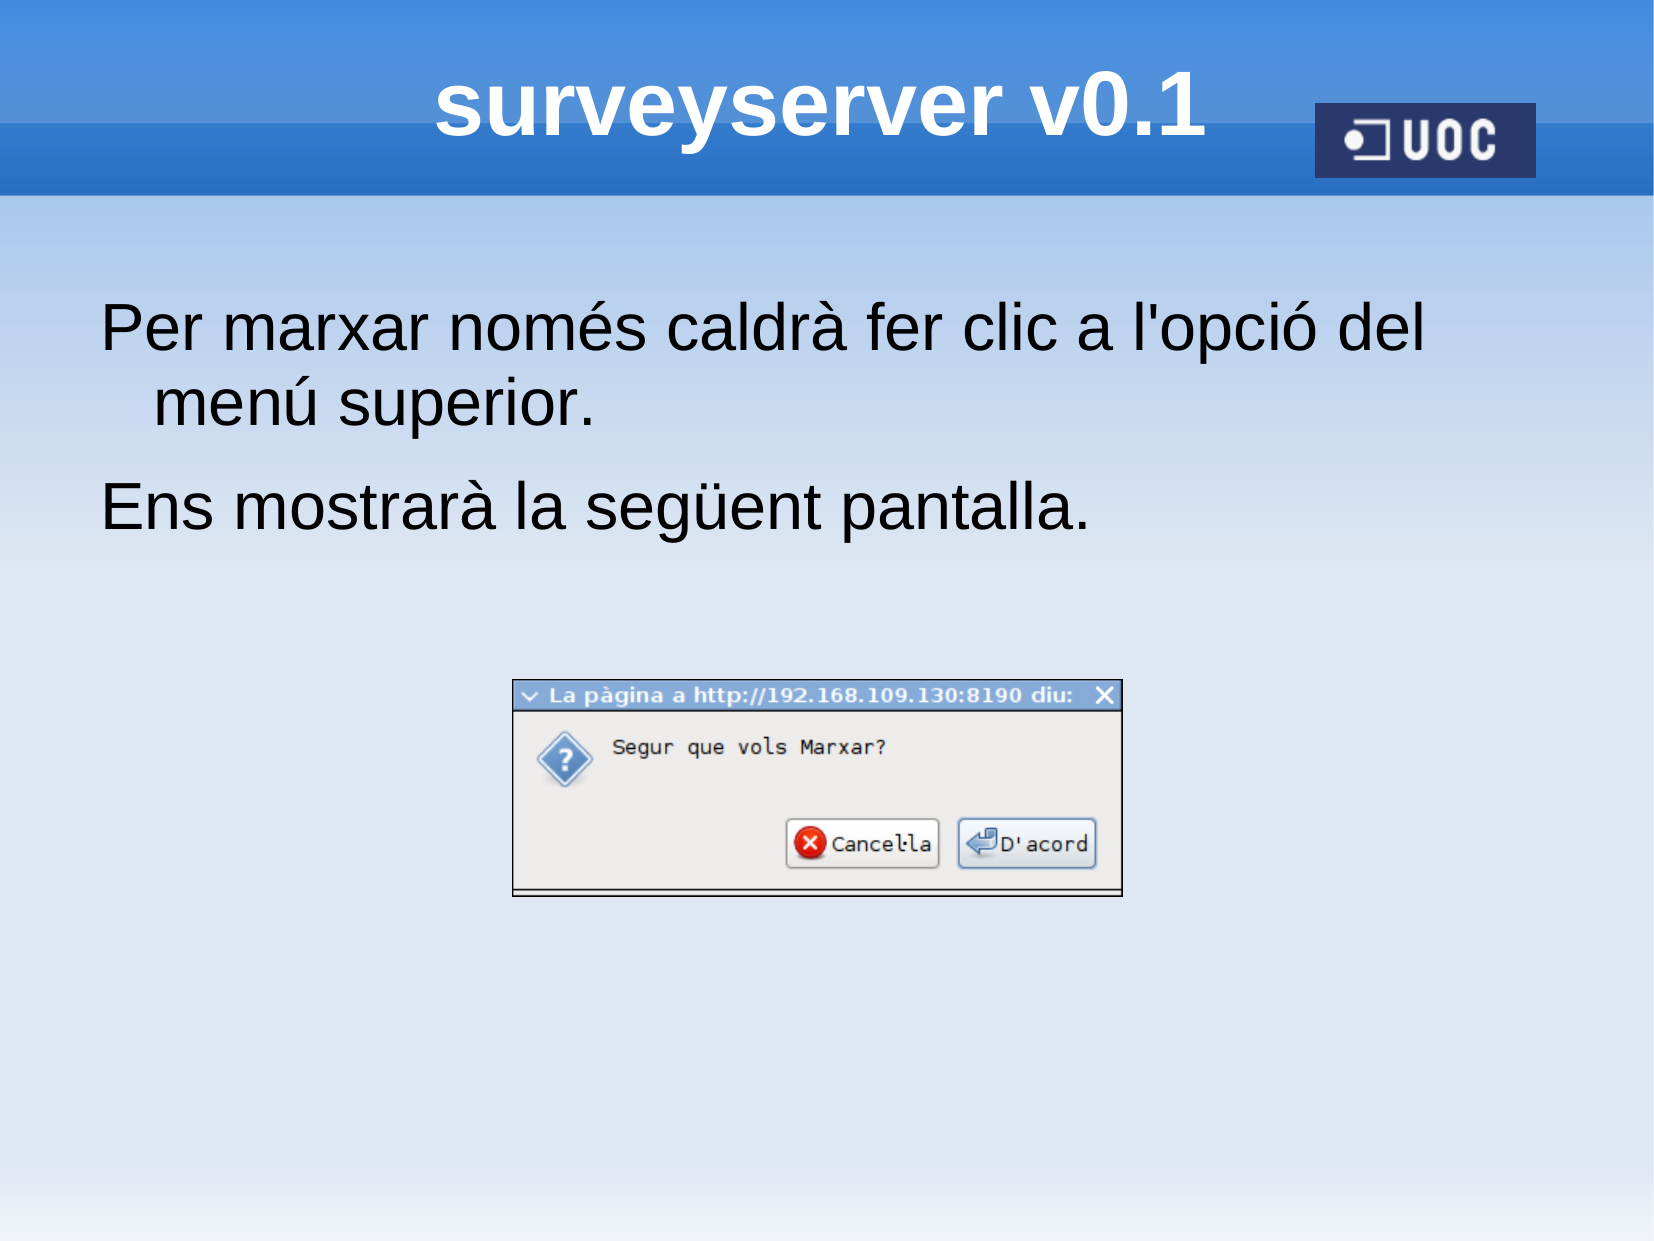

# surveyserver v0.1
Per marxar només caldrà fer clic a l'opció del menú superior.
Ens mostrarà la següent pantalla.